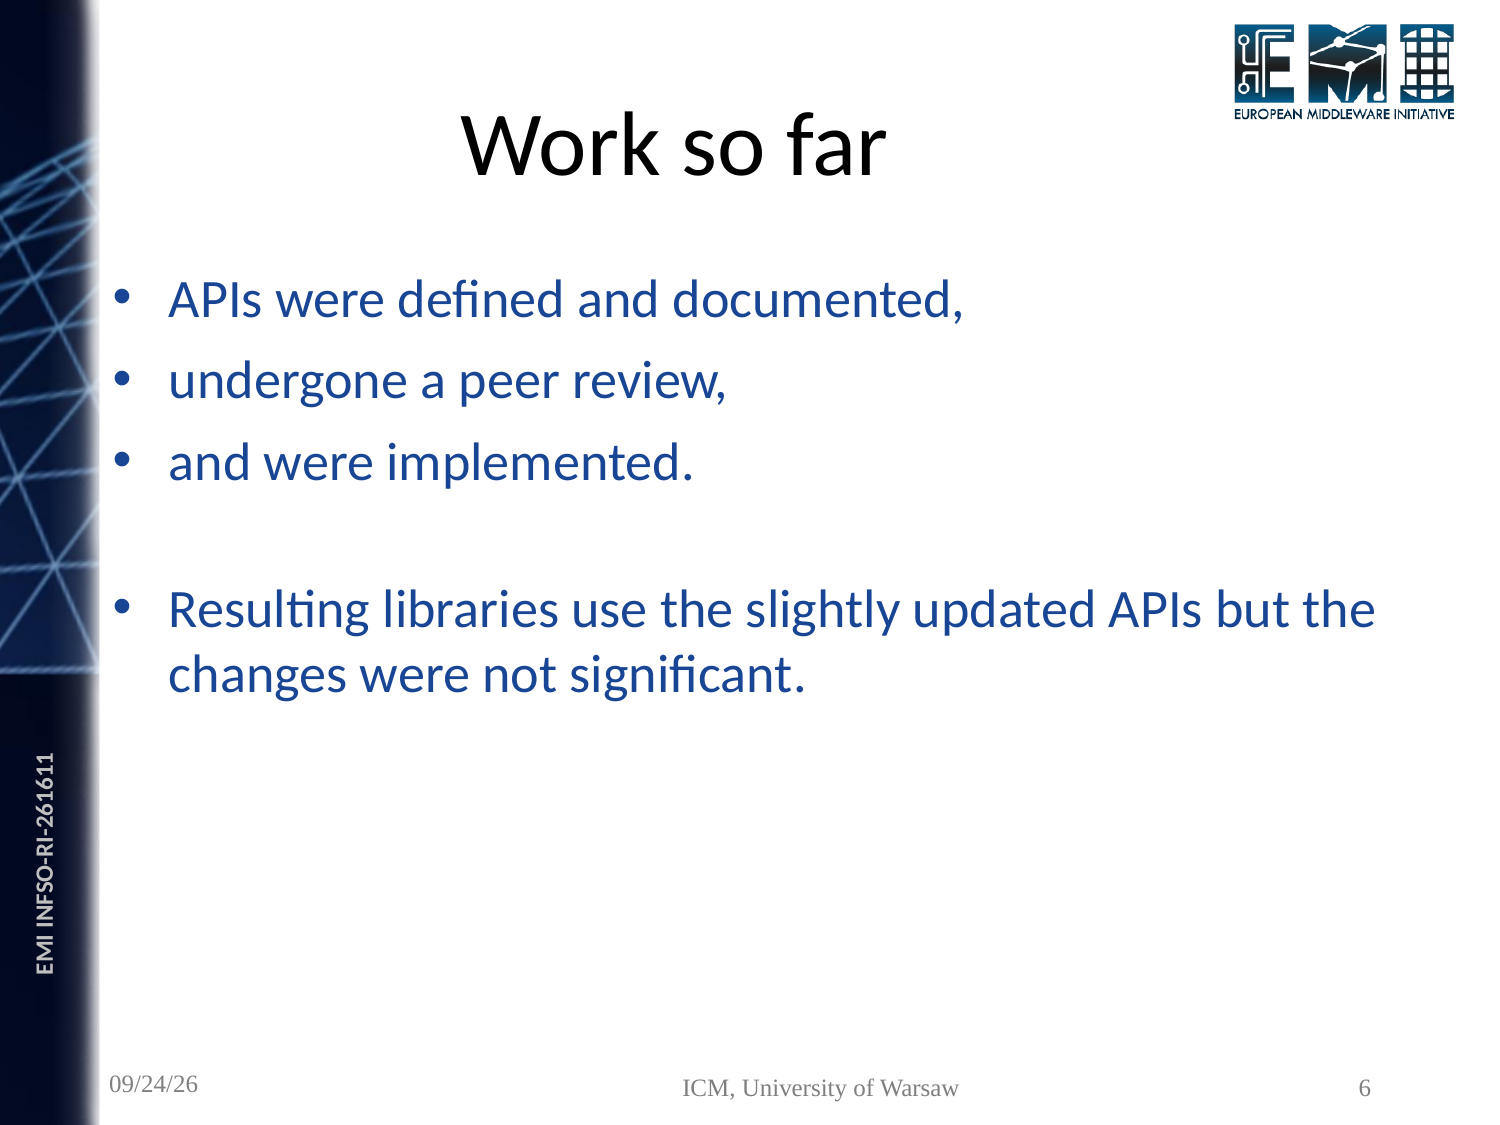

# Work so far
APIs were defined and documented,
undergone a peer review,
and were implemented.
Resulting libraries use the slightly updated APIs but the changes were not significant.
6